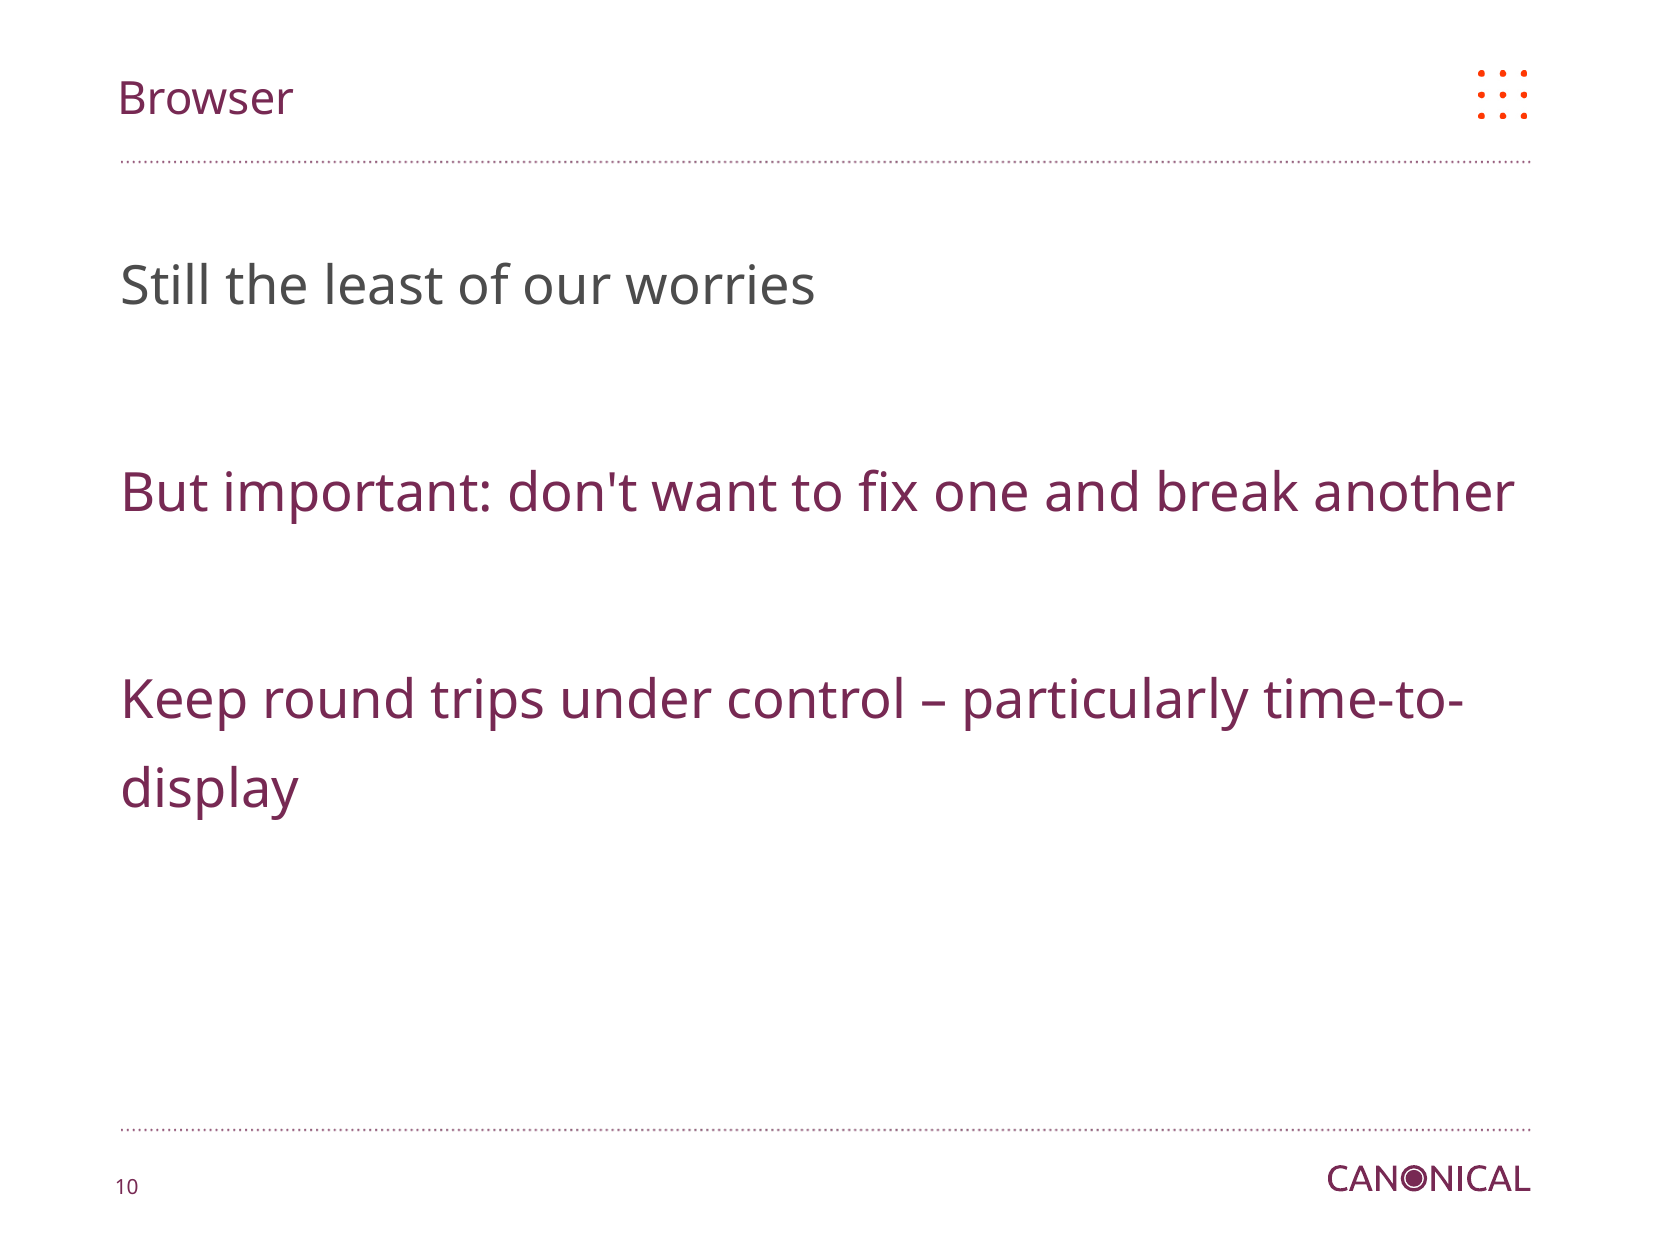

# Browser
Still the least of our worries
But important: don't want to fix one and break another
Keep round trips under control – particularly time-to-display